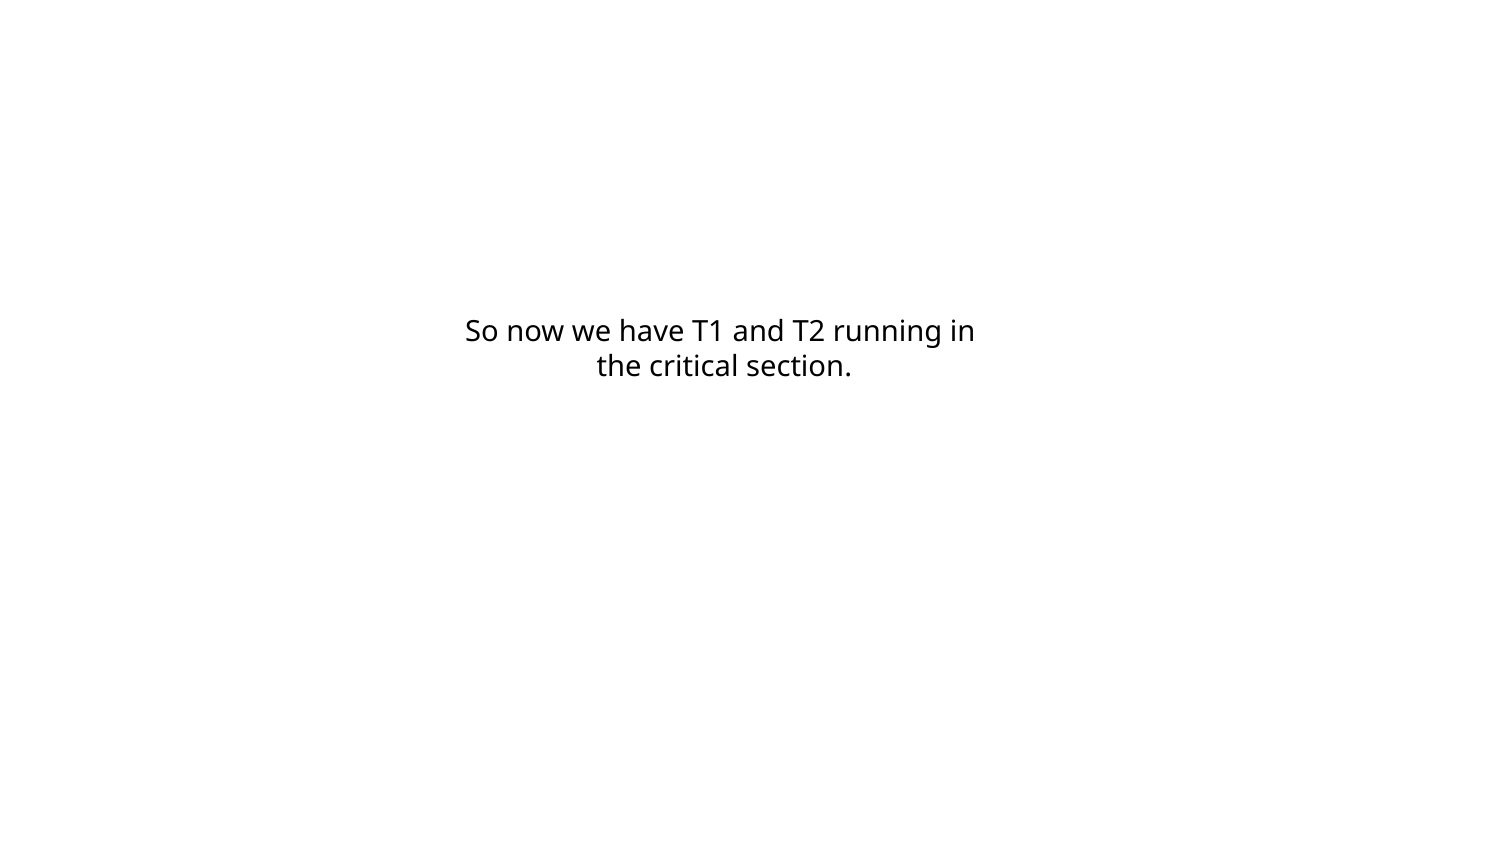

So now we have T1 and T2 running in
the critical section.